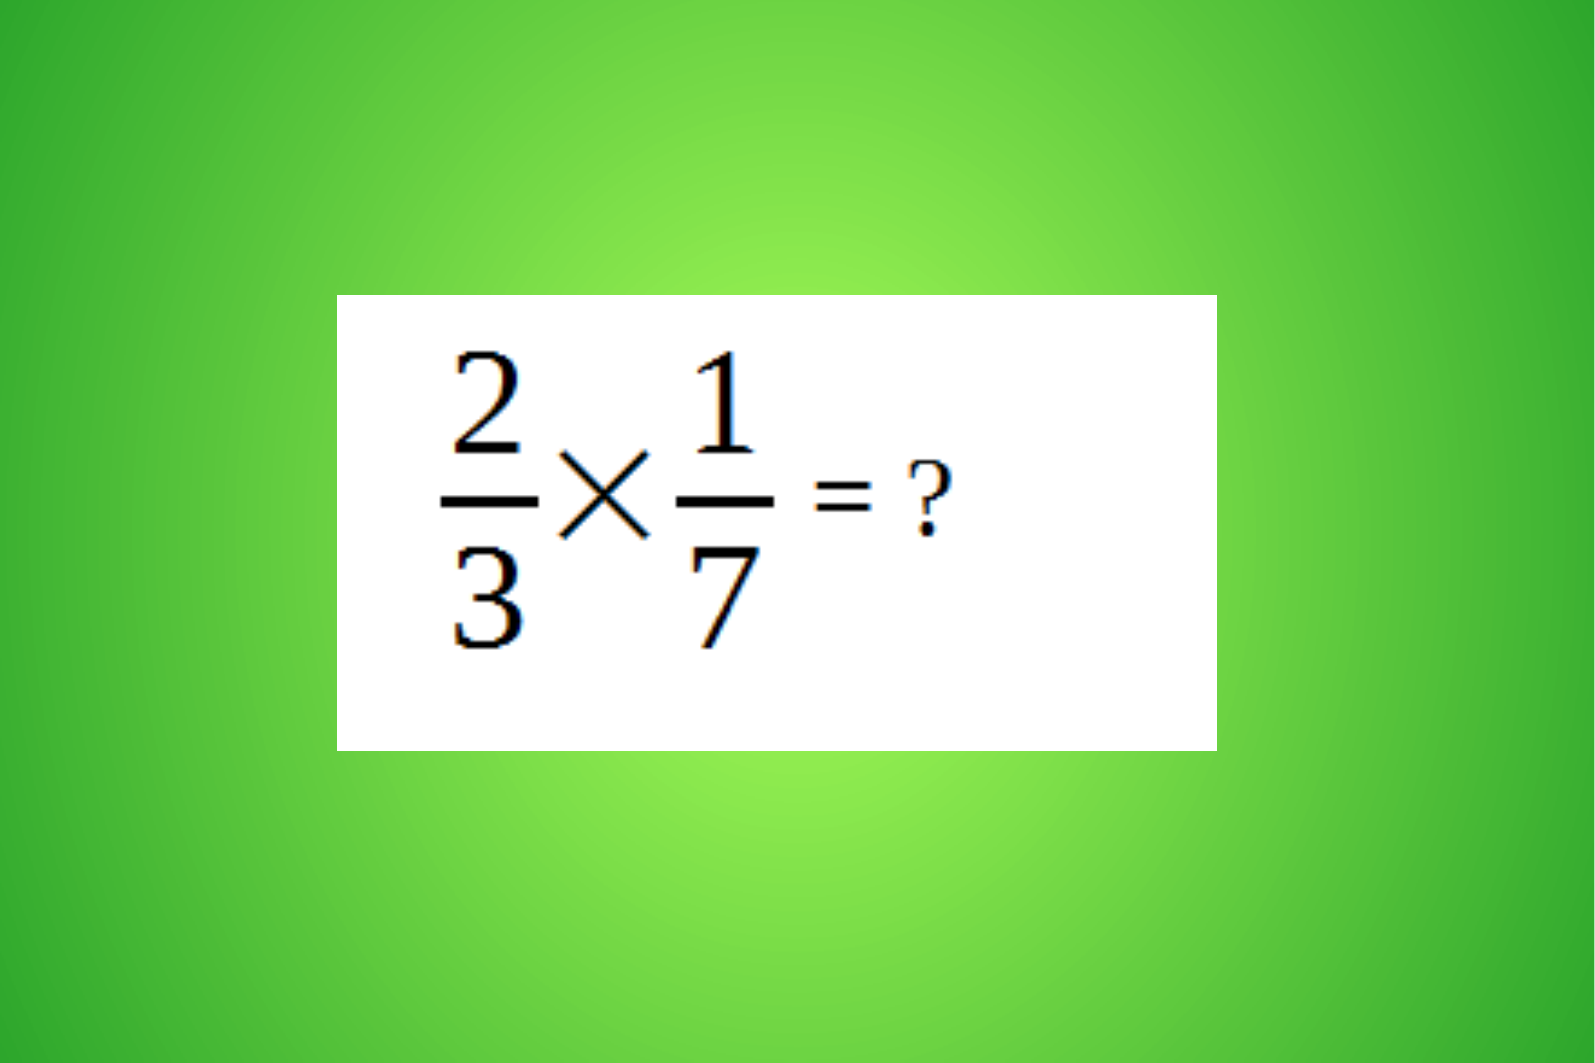

Ici, tu vas coller ton texte.
Le cadre s'adaptera.